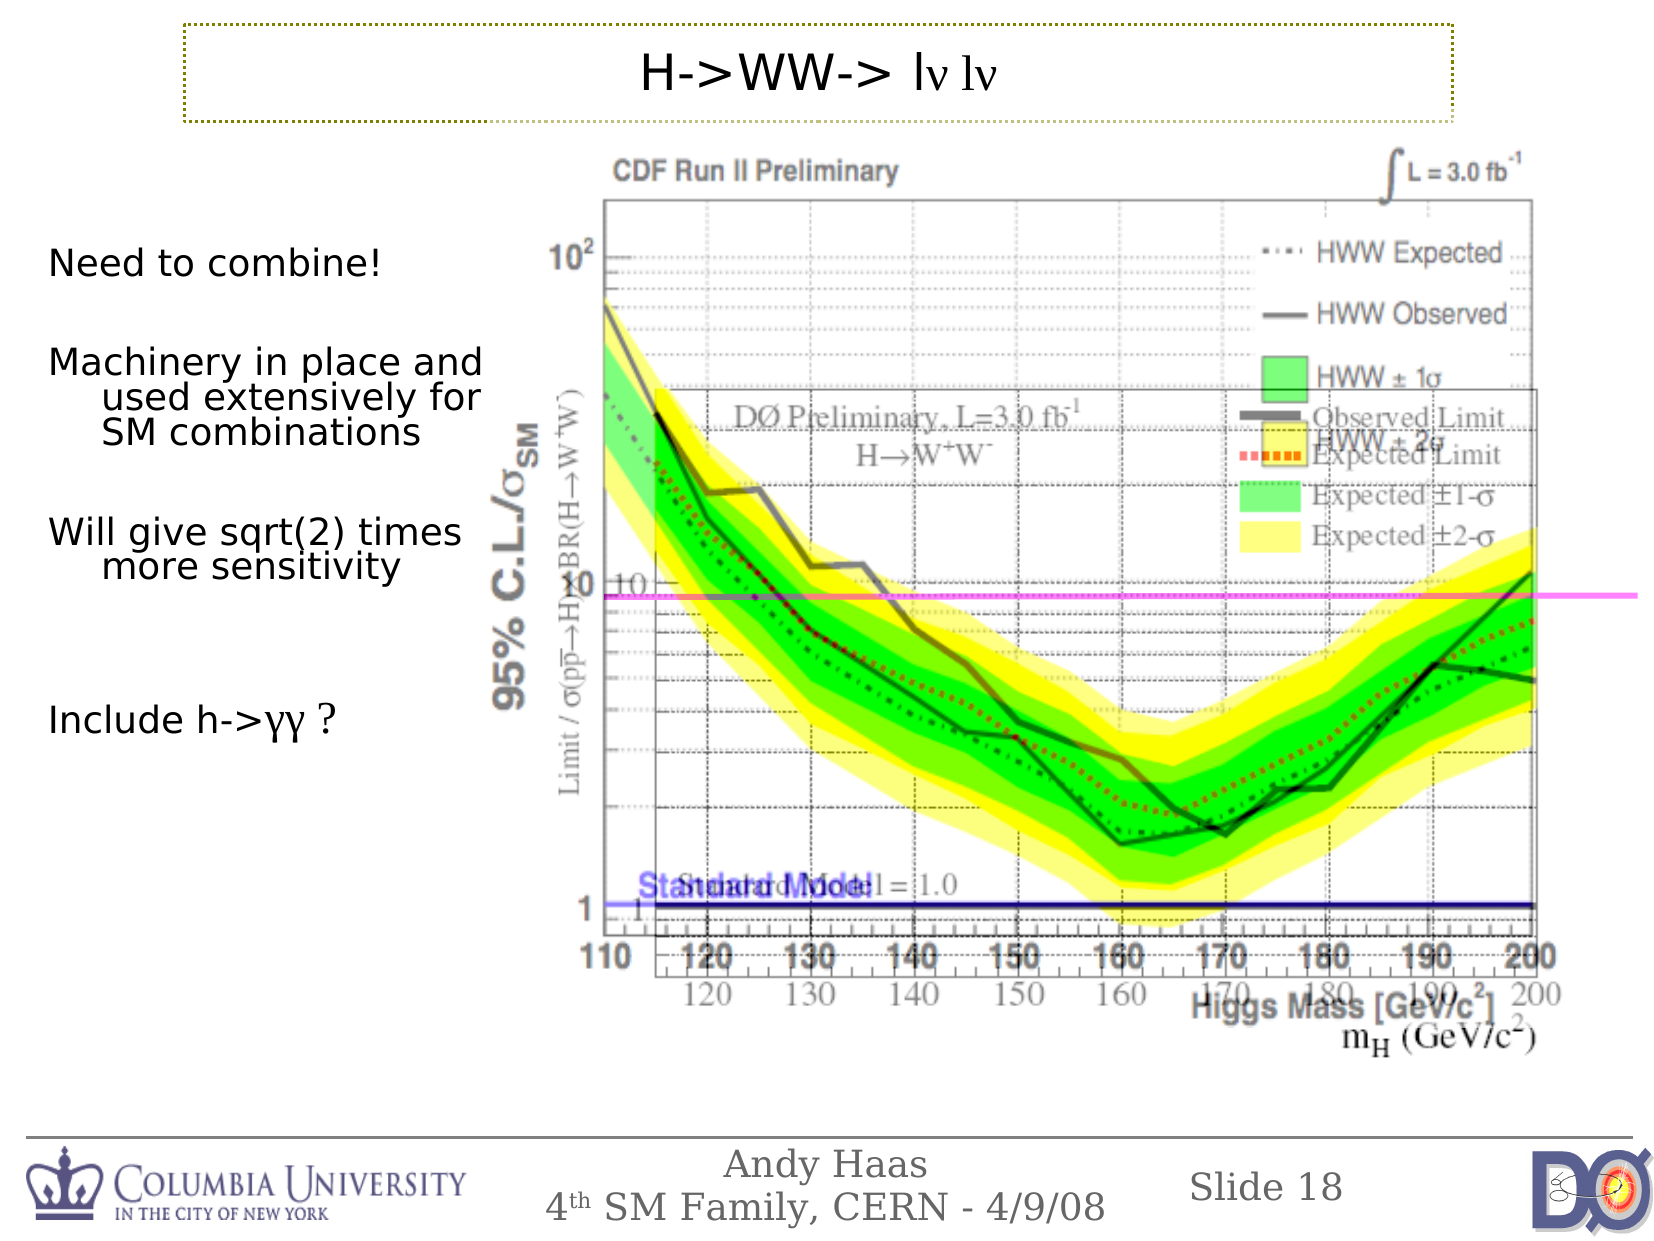

# H->WW-> lν lν
Need to combine!
Machinery in place and used extensively for SM combinations
Will give sqrt(2) times more sensitivity
Include h->γγ ?